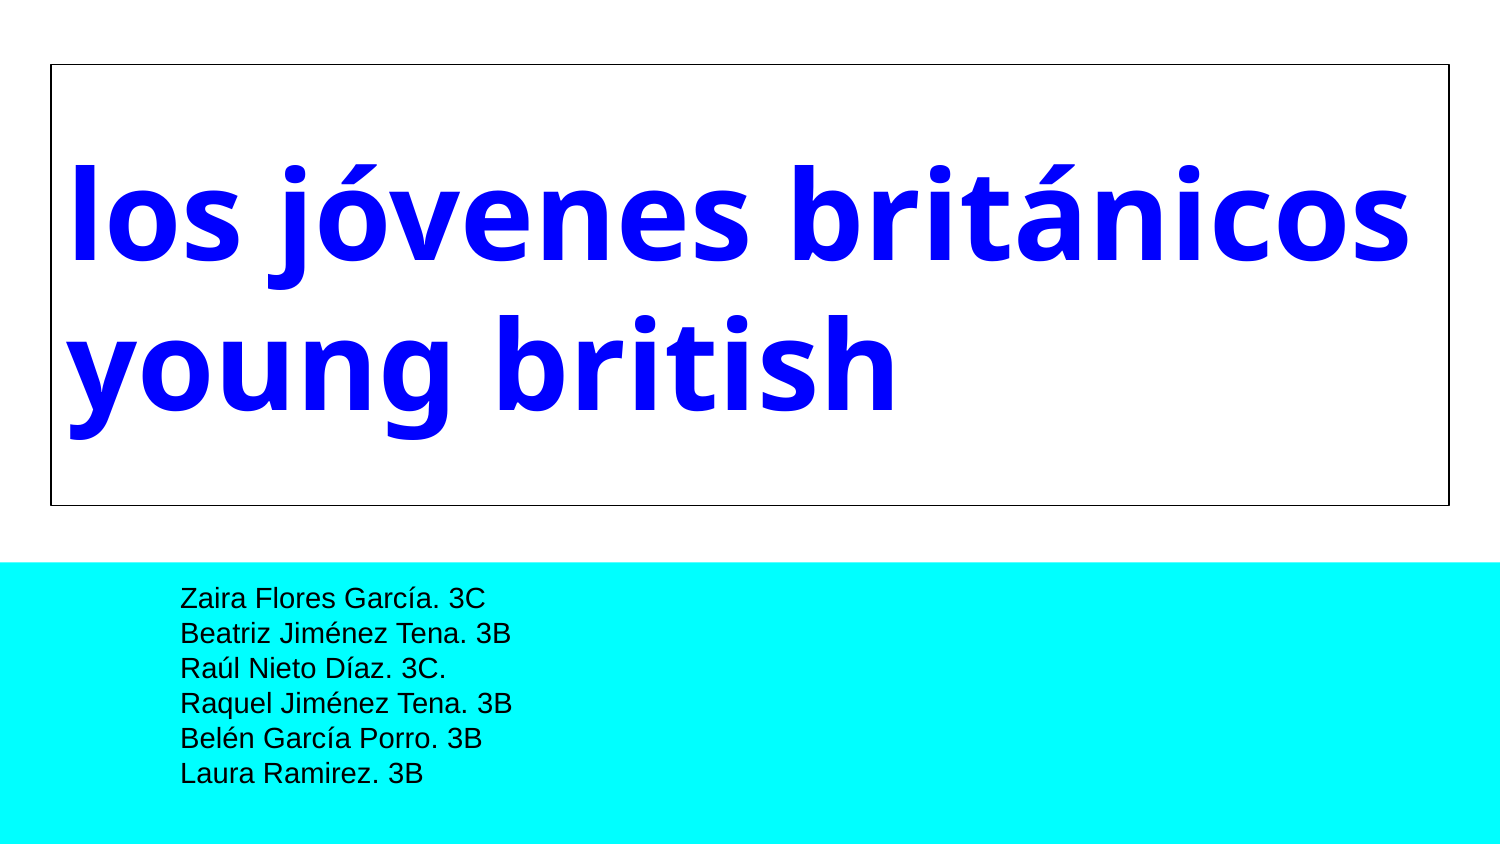

# los jóvenes británicos young british
Zaira Flores García. 3C
Beatriz Jiménez Tena. 3B
Raúl Nieto Díaz. 3C.
Raquel Jiménez Tena. 3B
Belén García Porro. 3B
Laura Ramirez. 3B